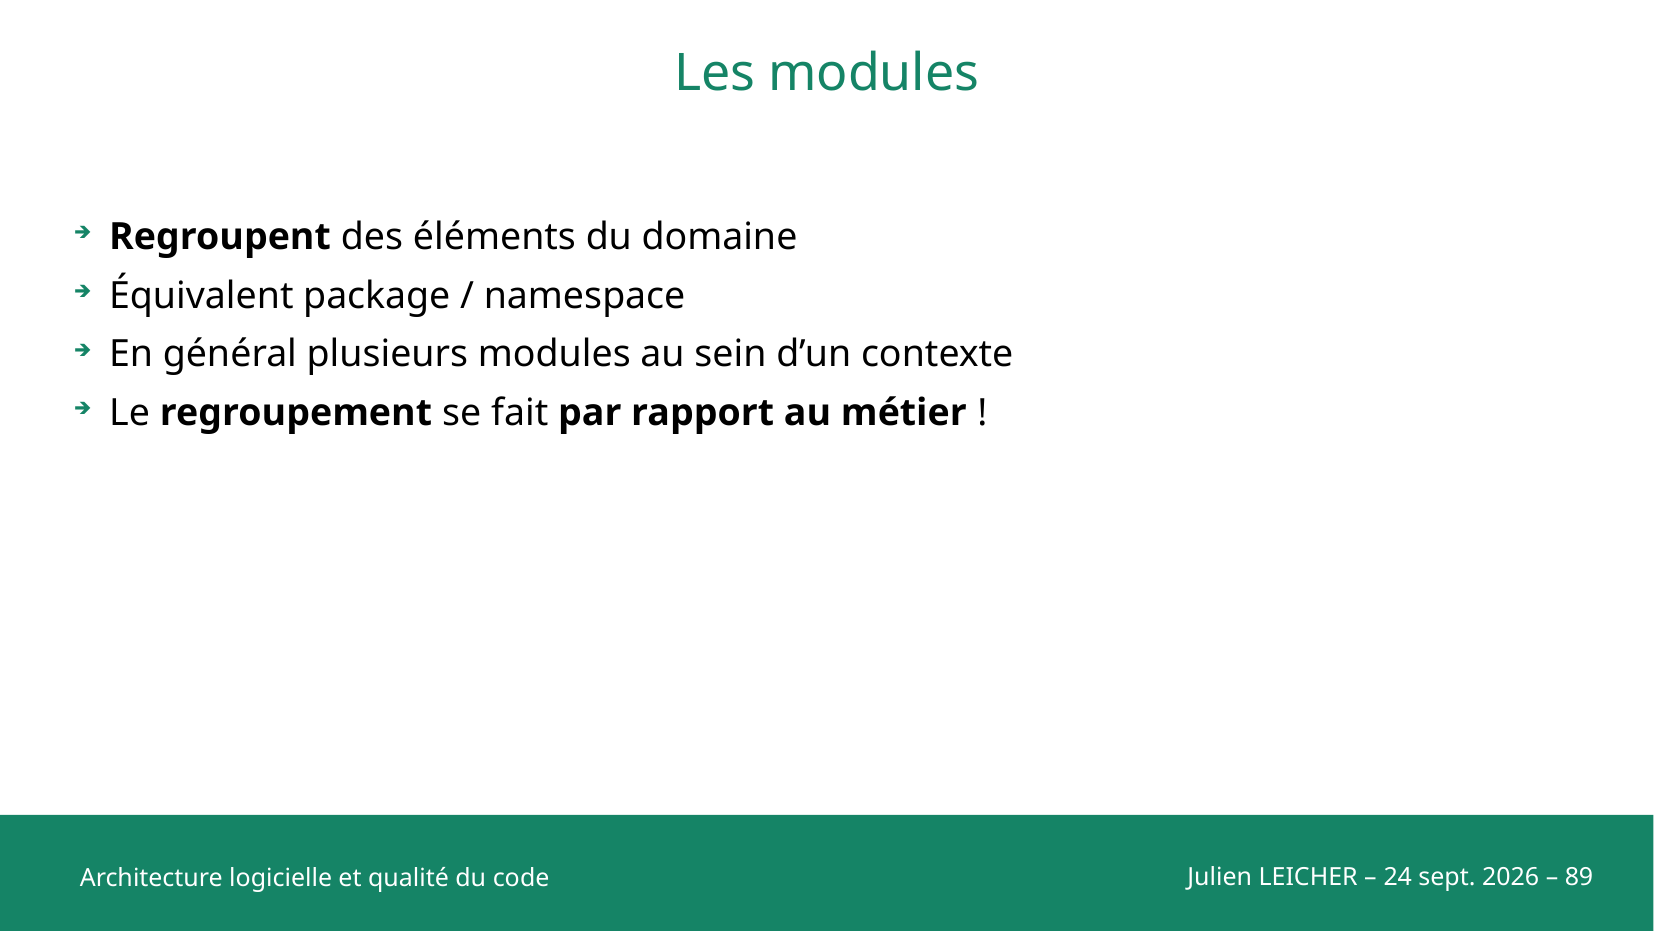

Les modules
Regroupent des éléments du domaine
Équivalent package / namespace
En général plusieurs modules au sein d’un contexte
Le regroupement se fait par rapport au métier !
Julien LEICHER – –
Architecture logicielle et qualité du code